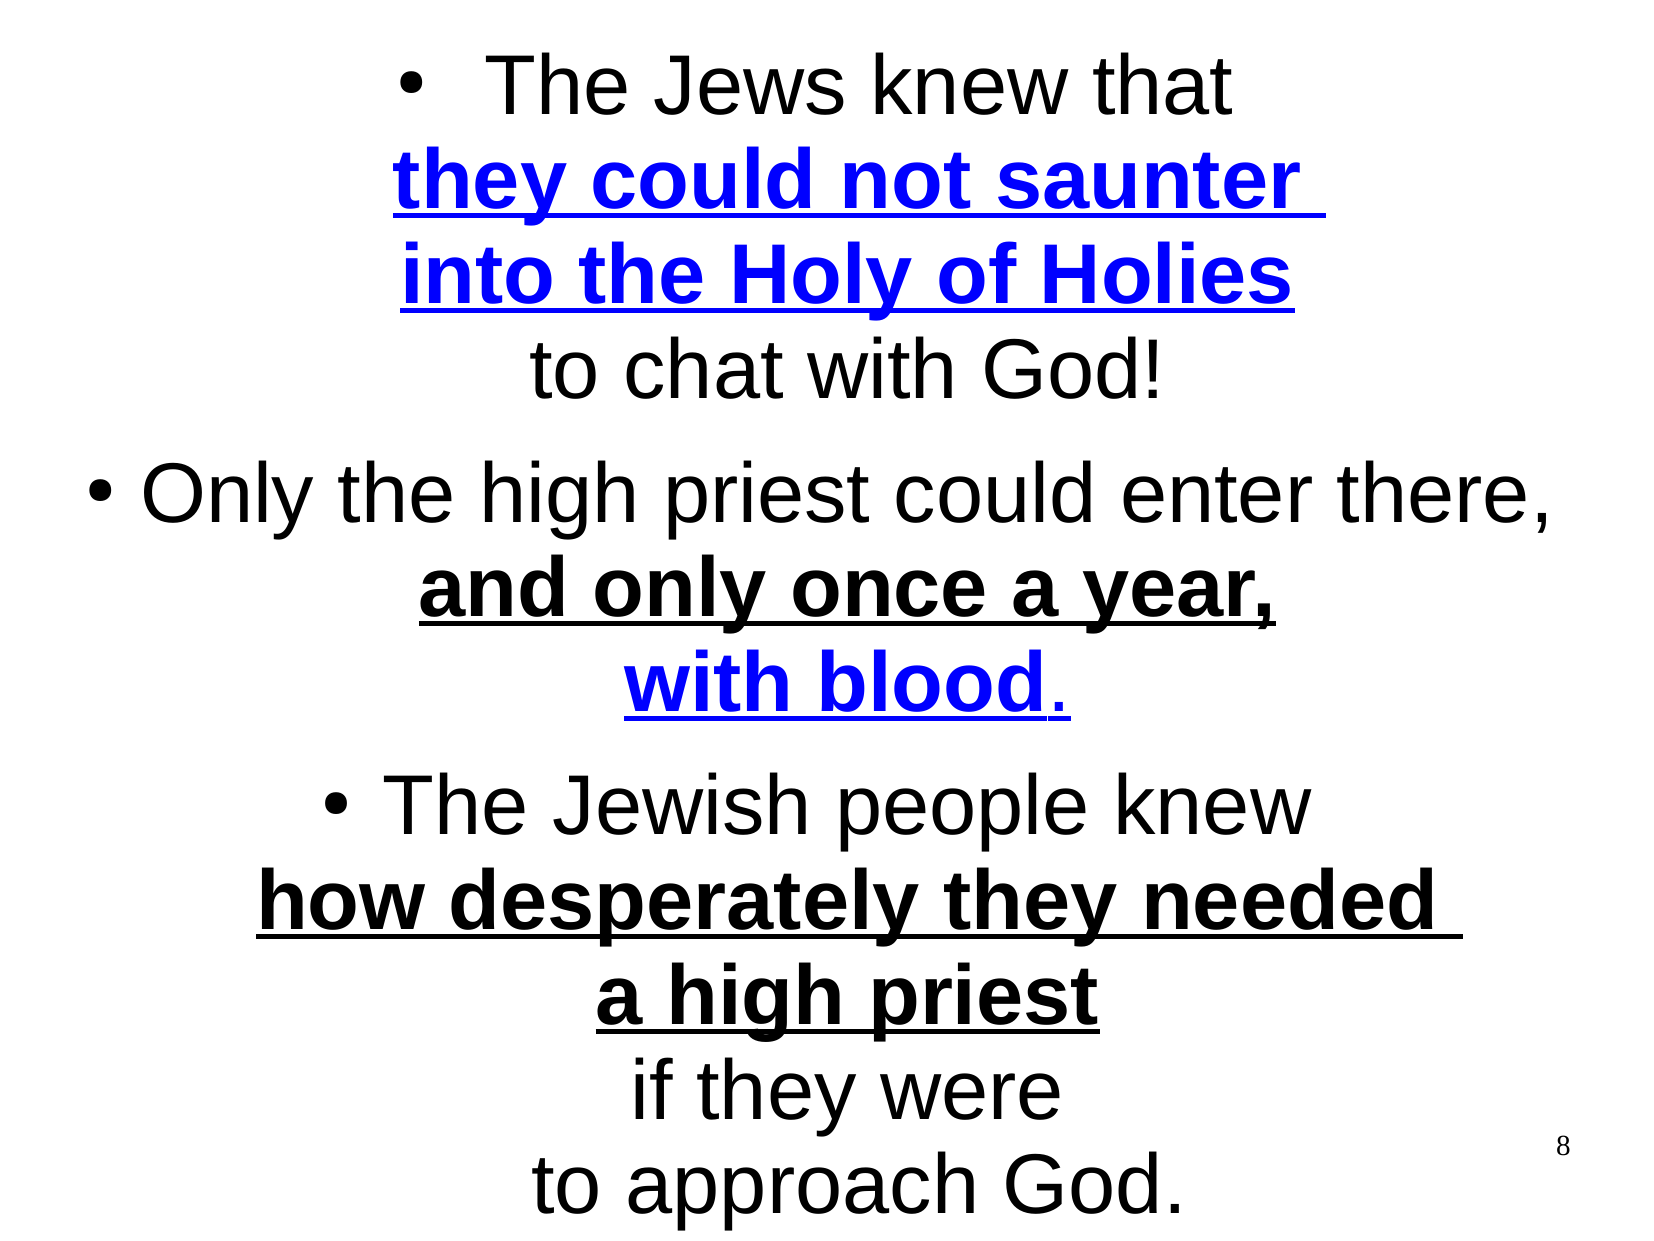

# The Jews knew that they could not saunter into the Holy of Holies to chat with God!
Only the high priest could enter there,
and only once a year,
with blood.
The Jewish people knew
how desperately they needed
a high priest
if they were
to approach God.
8